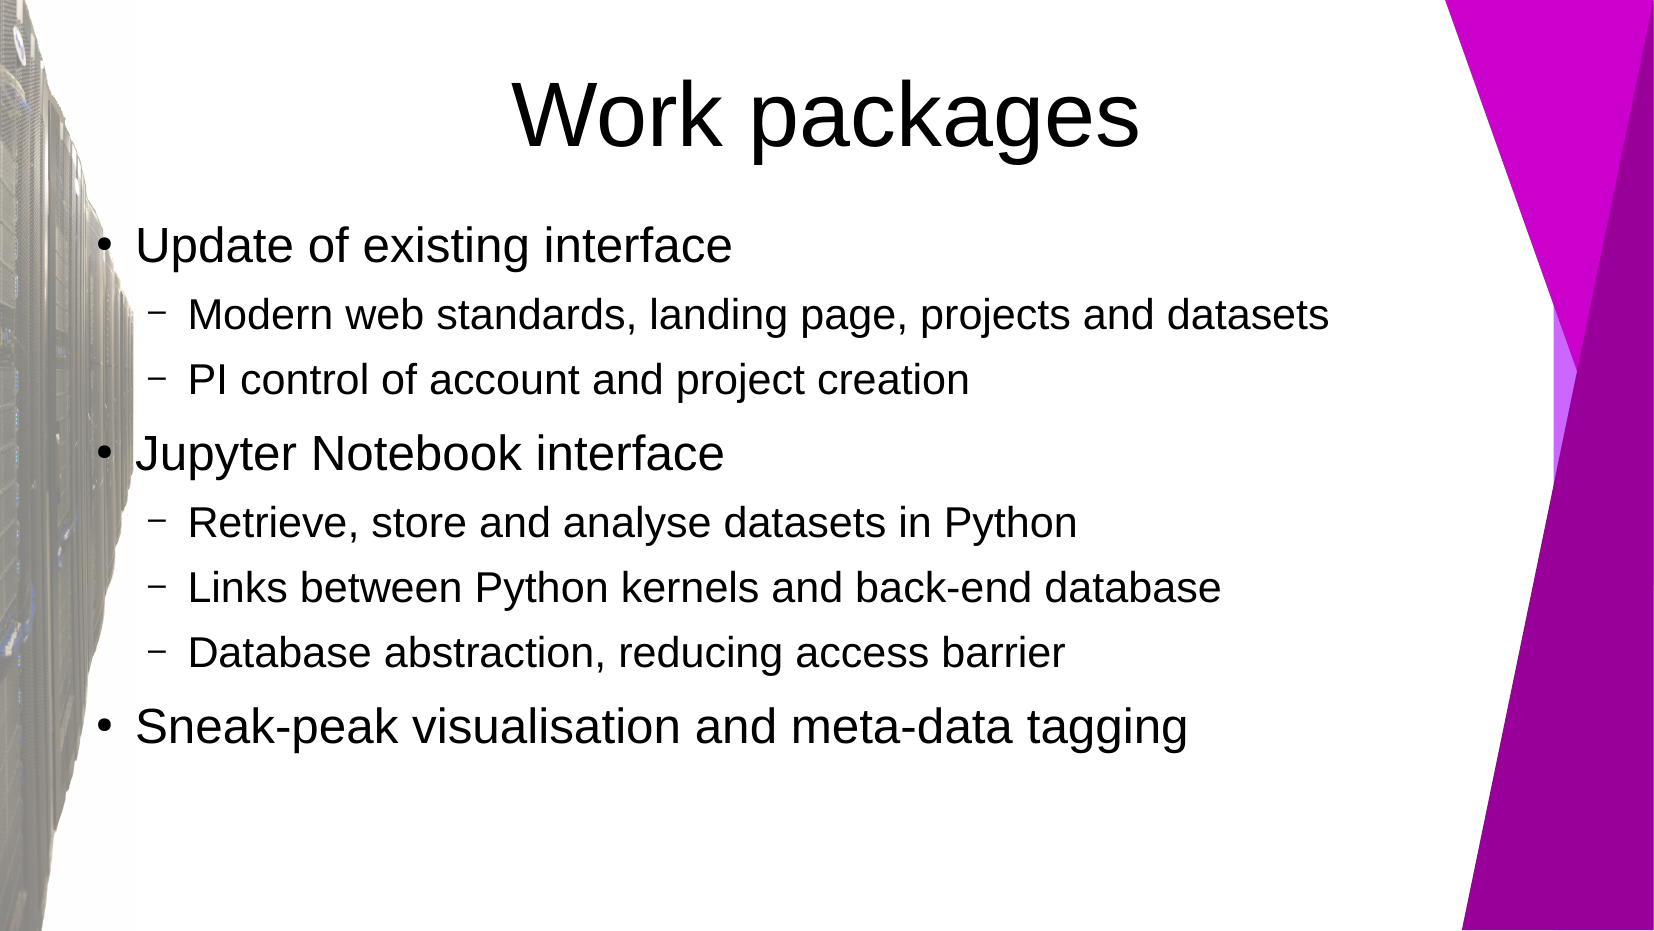

# Work packages
Update of existing interface
Modern web standards, landing page, projects and datasets
PI control of account and project creation
Jupyter Notebook interface
Retrieve, store and analyse datasets in Python
Links between Python kernels and back-end database
Database abstraction, reducing access barrier
Sneak-peak visualisation and meta-data tagging